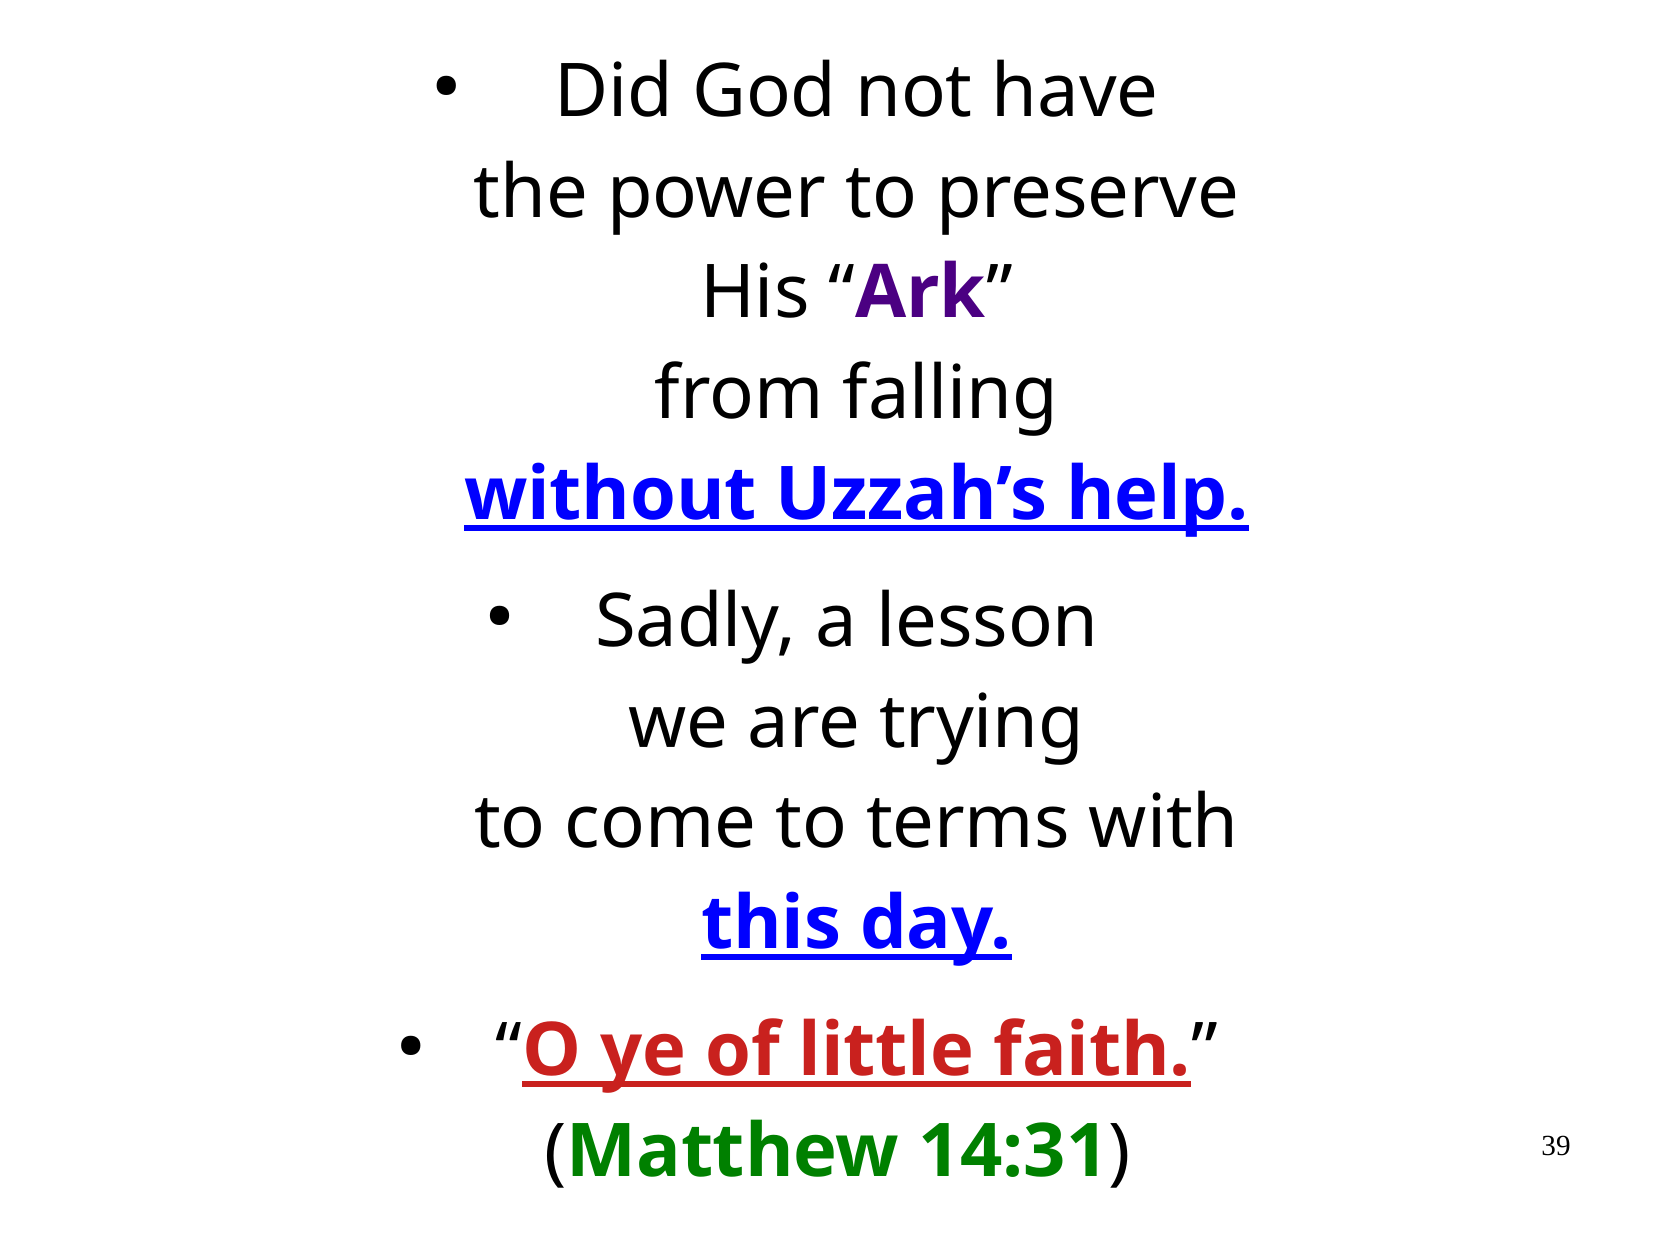

# Did God not have the power to preserve His “Ark” from falling without Uzzah’s help.
Sadly, a lesson
we are trying
to come to terms with
this day.
“O ye of little faith.”
(Matthew 14:31)
39